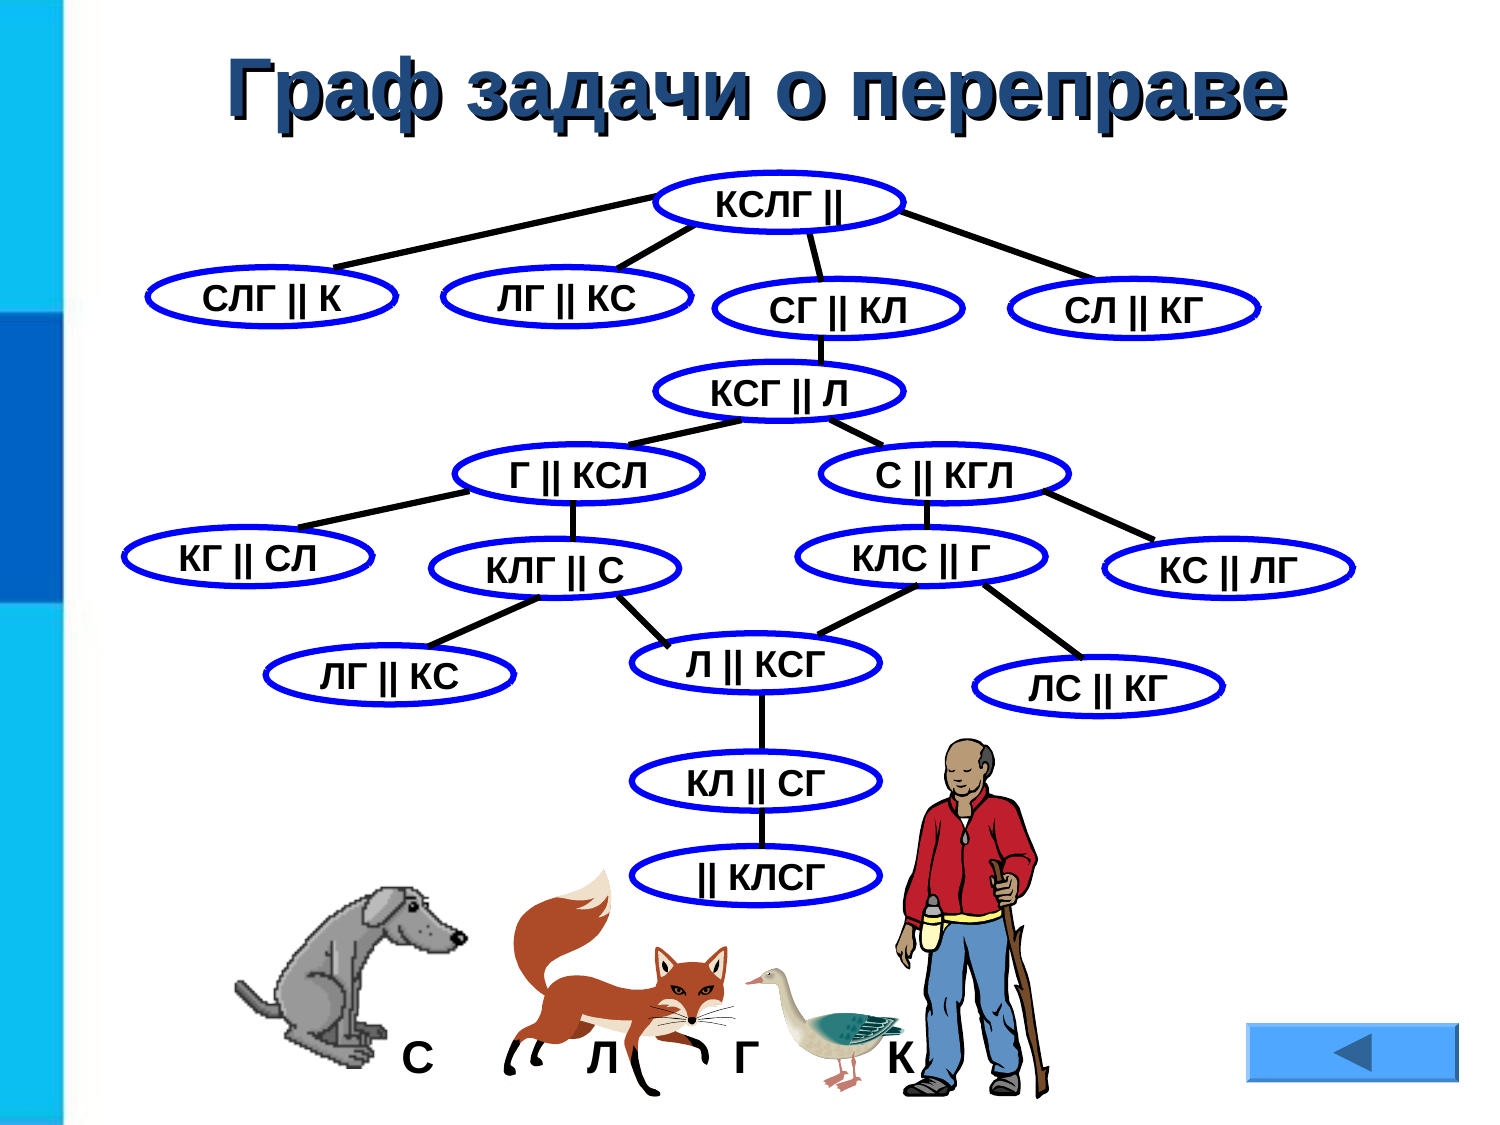

Граф задачи о переправе
КСЛГ ||
СЛГ || К
ЛГ || КС
СГ || КЛ
СЛ || КГ
КСГ || Л
Г || КСЛ
С || КГЛ
КГ || СЛ
КЛС || Г
КЛГ || С
КС || ЛГ
Л || КСГ
ЛГ || КС
ЛС || КГ
КЛ || СГ
 || КЛСГ
С Л Г К